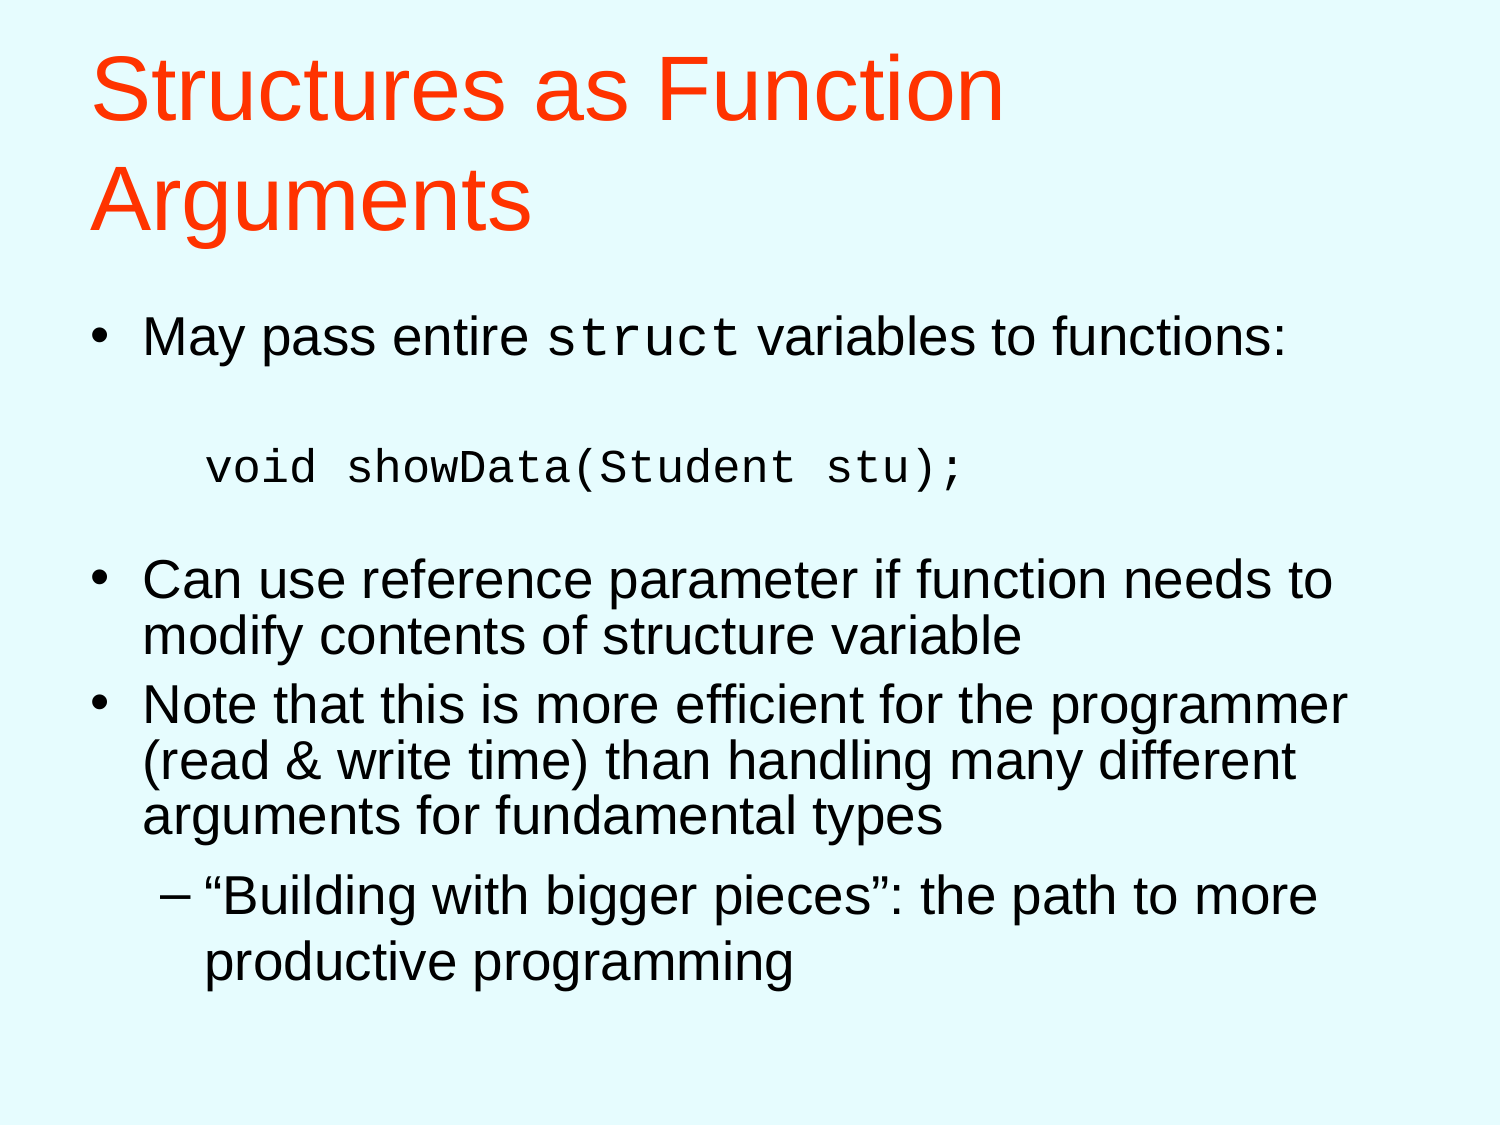

# Structures as Function Arguments
May pass entire struct variables to functions:
	void showData(Student stu);
Can use reference parameter if function needs to modify contents of structure variable
Note that this is more efficient for the programmer (read & write time) than handling many different arguments for fundamental types
“Building with bigger pieces”: the path to more productive programming